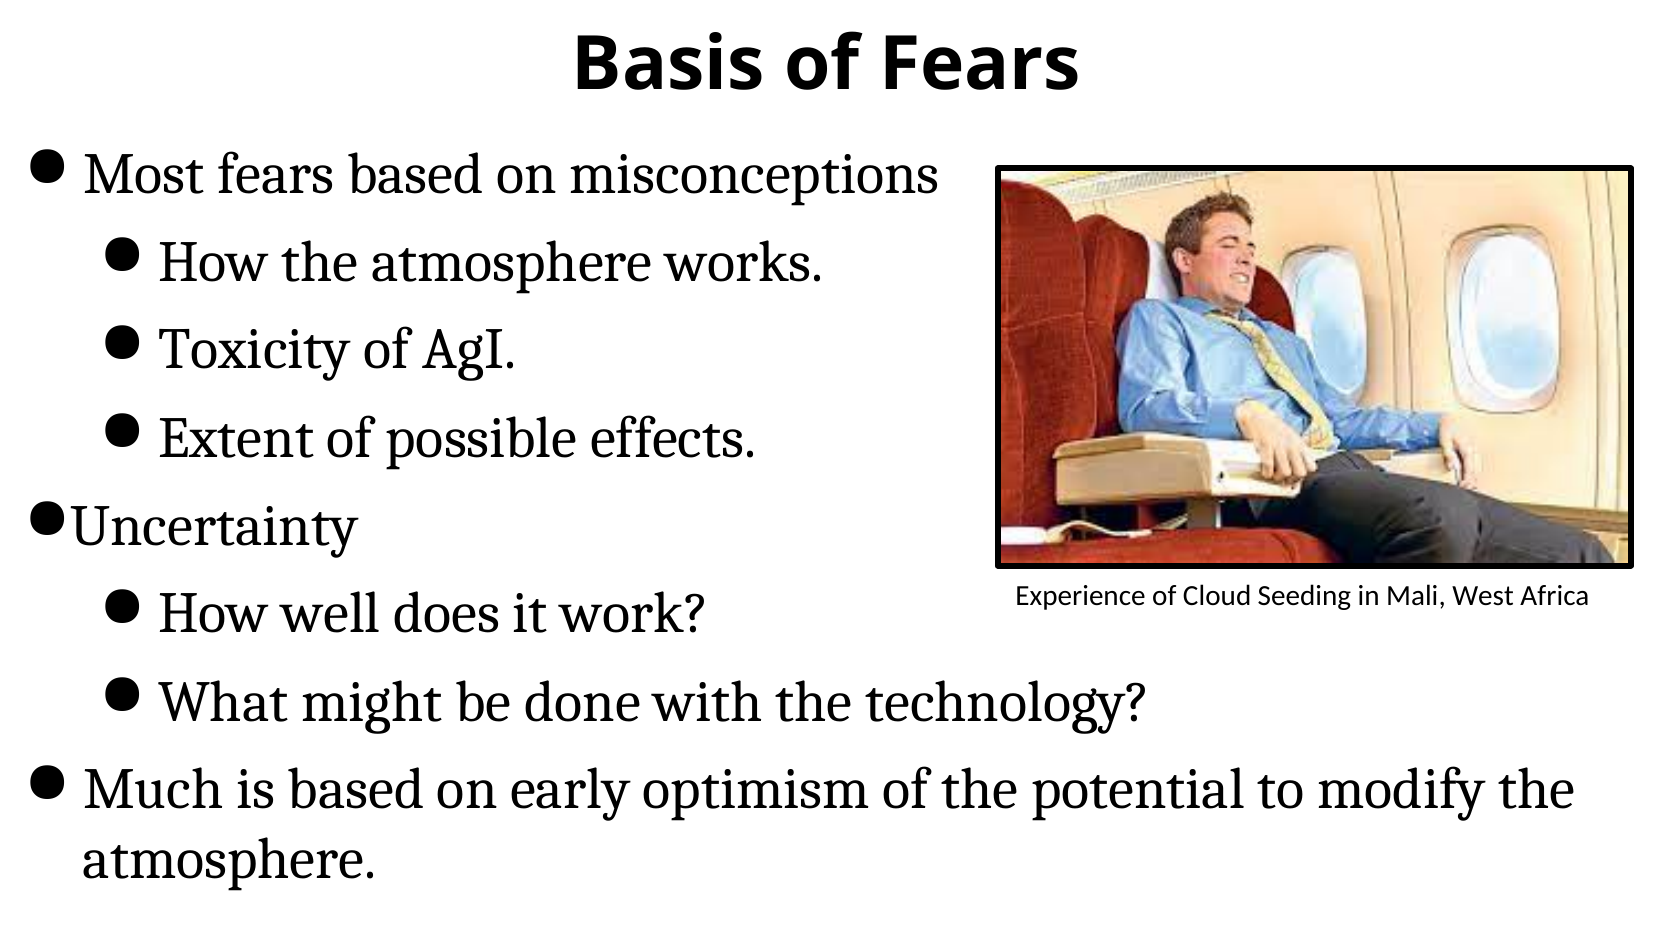

# Basis of Fears
 Most fears based on misconceptions
 How the atmosphere works.
 Toxicity of AgI.
 Extent of possible effects.
Uncertainty
 How well does it work?
 What might be done with the technology?
 Much is based on early optimism of the potential to modify the atmosphere.
Experience of Cloud Seeding in Mali, West Africa